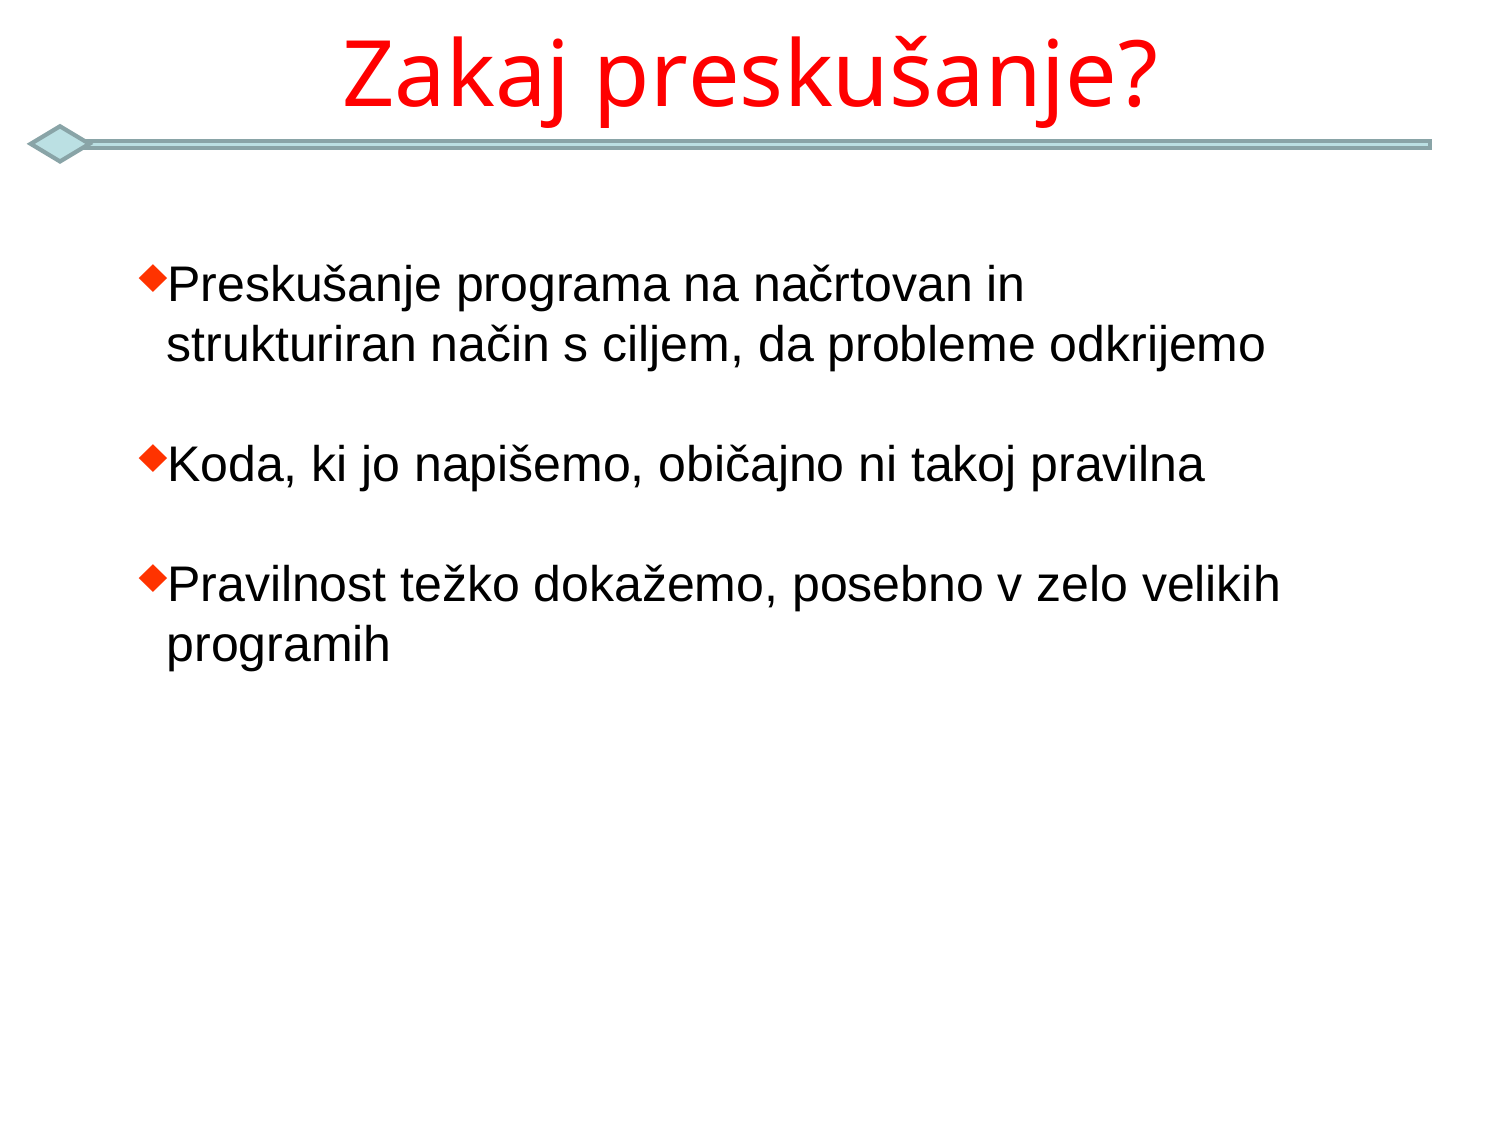

# Zakaj preskušanje?
Preskušanje programa na načrtovan in
 strukturiran način s ciljem, da probleme odkrijemo
Koda, ki jo napišemo, običajno ni takoj pravilna
Pravilnost težko dokažemo, posebno v zelo velikih
 programih